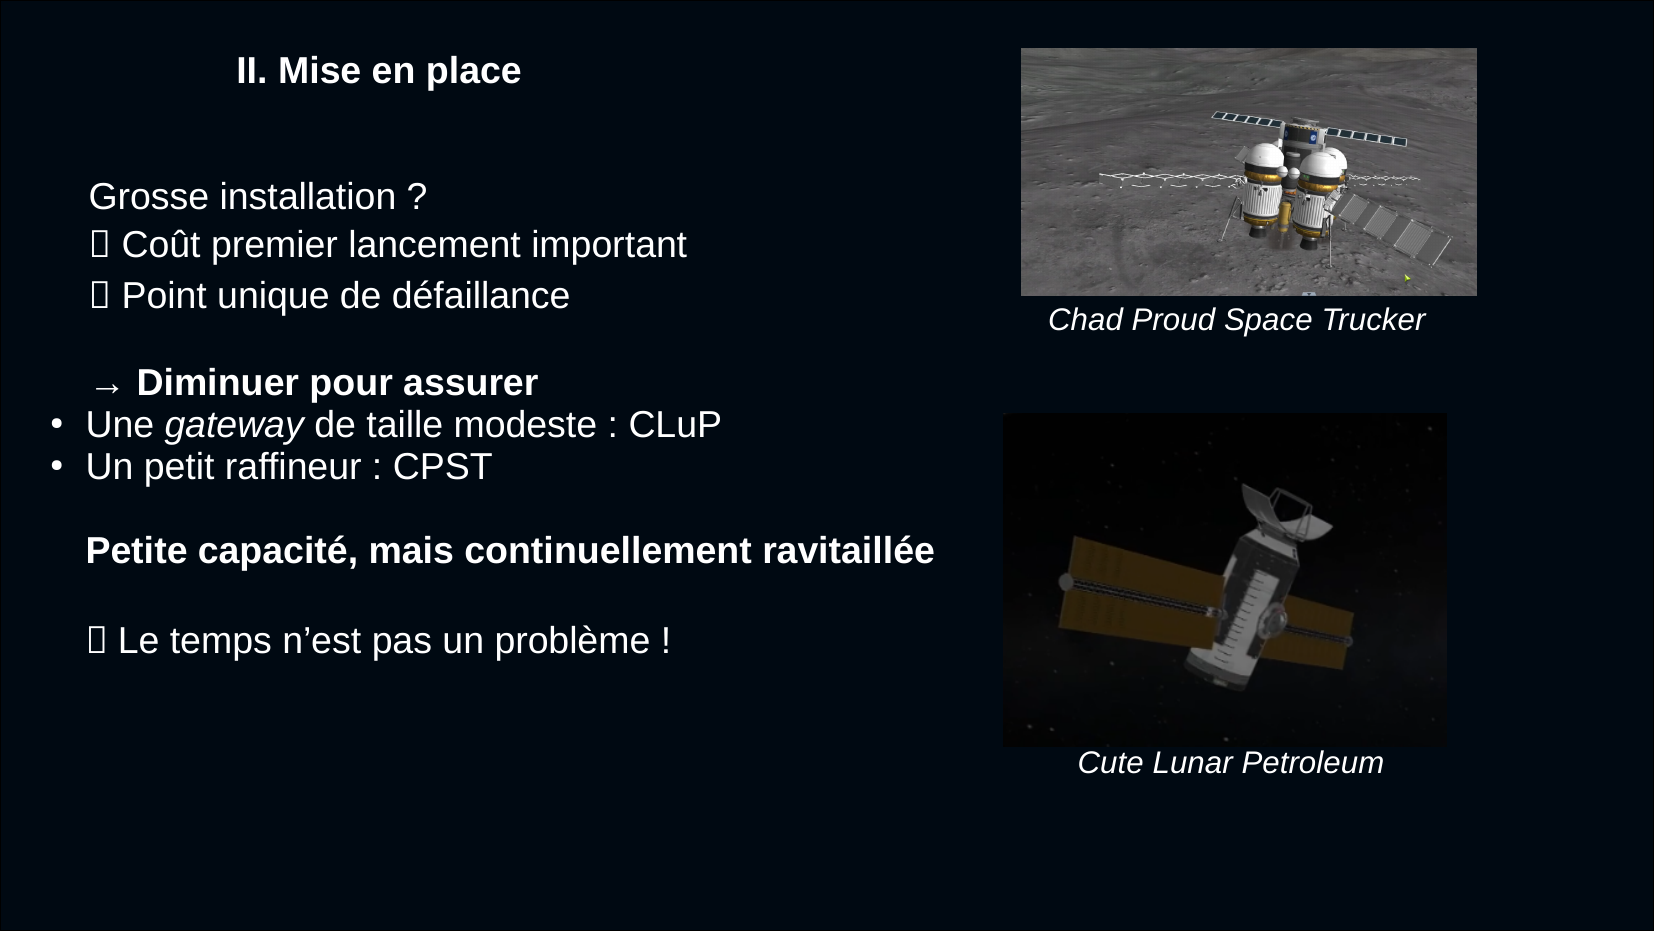

II. Mise en place
	Grosse installation ?
	 Coût premier lancement important
	 Point unique de défaillance
	→ Diminuer pour assurer
Une gateway de taille modeste : CLuP
Un petit raffineur : CPST
Petite capacité, mais continuellement ravitaillée
 Le temps n’est pas un problème !
Chad Proud Space Trucker
Cute Lunar Petroleum